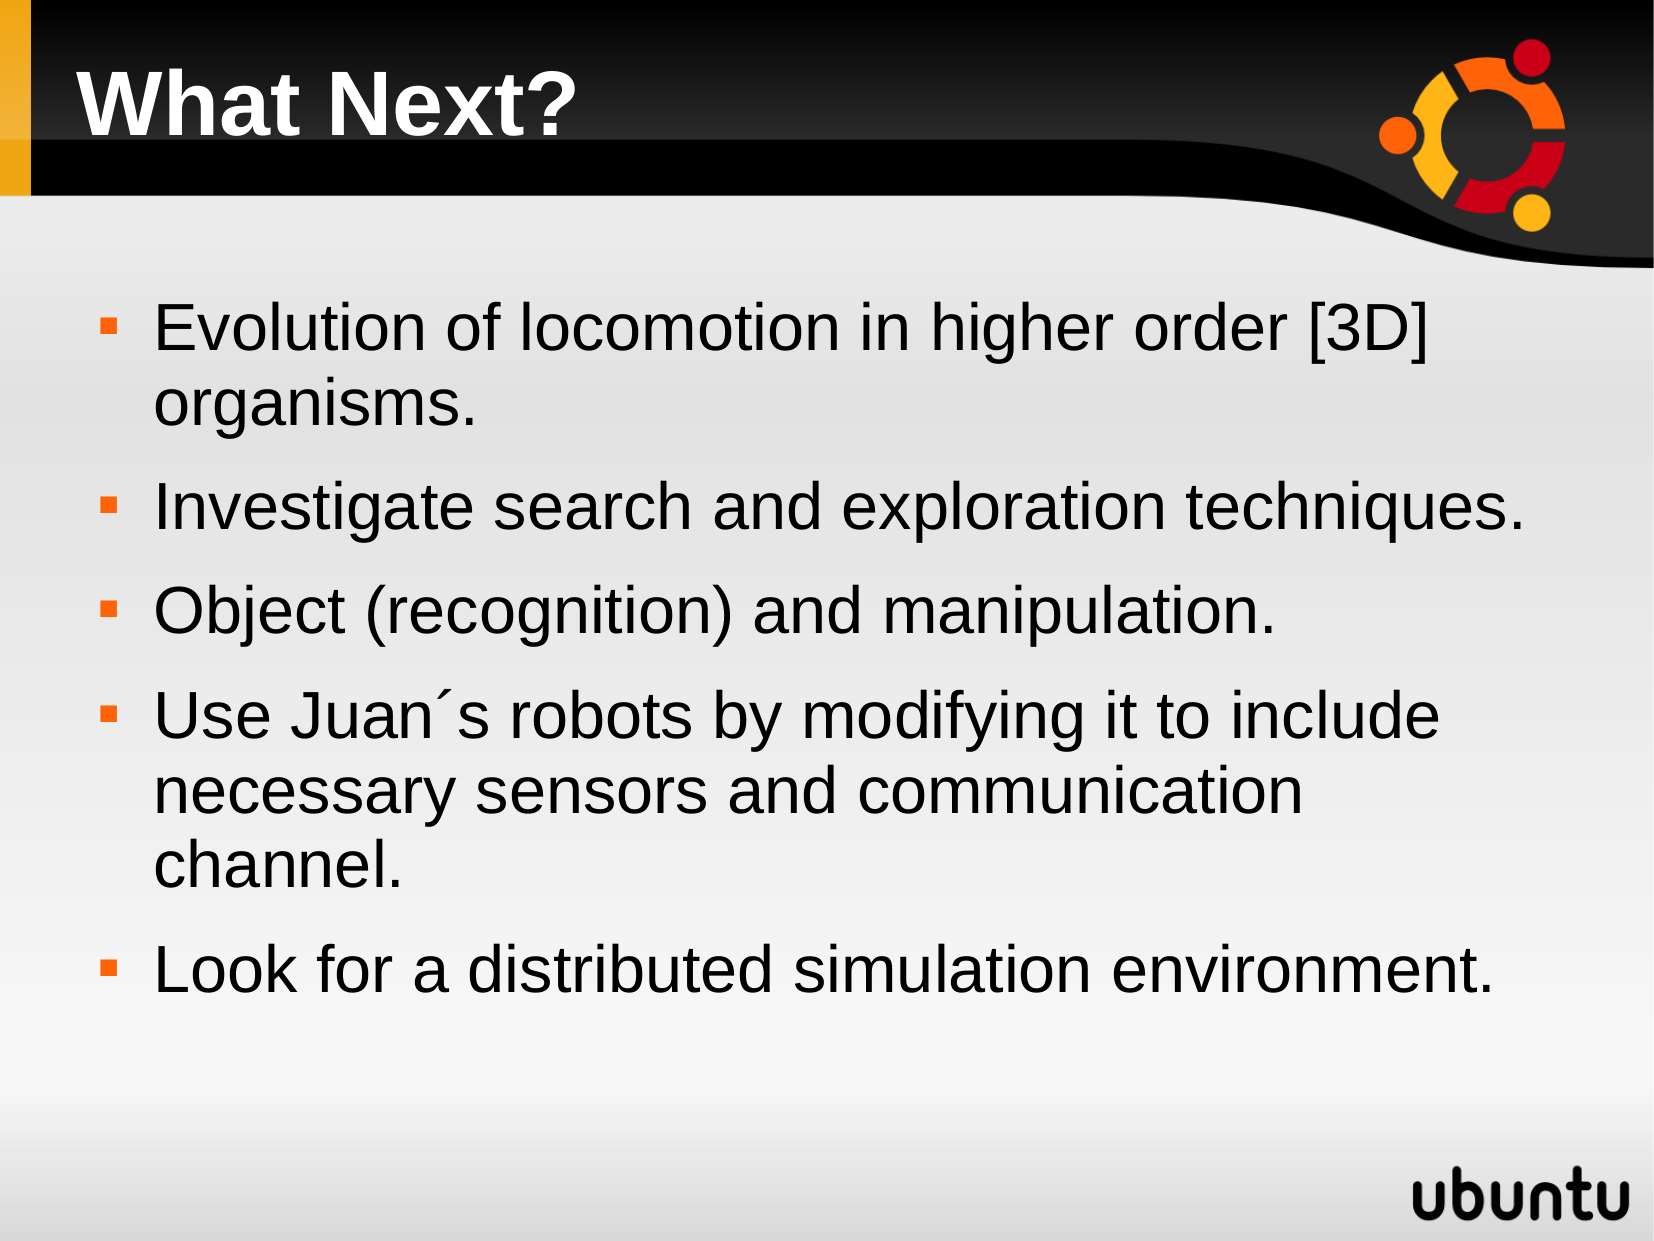

# What Next?
Evolution of locomotion in higher order [3D] organisms.
Investigate search and exploration techniques.
Object (recognition) and manipulation.
Use Juan´s robots by modifying it to include necessary sensors and communication channel.
Look for a distributed simulation environment.